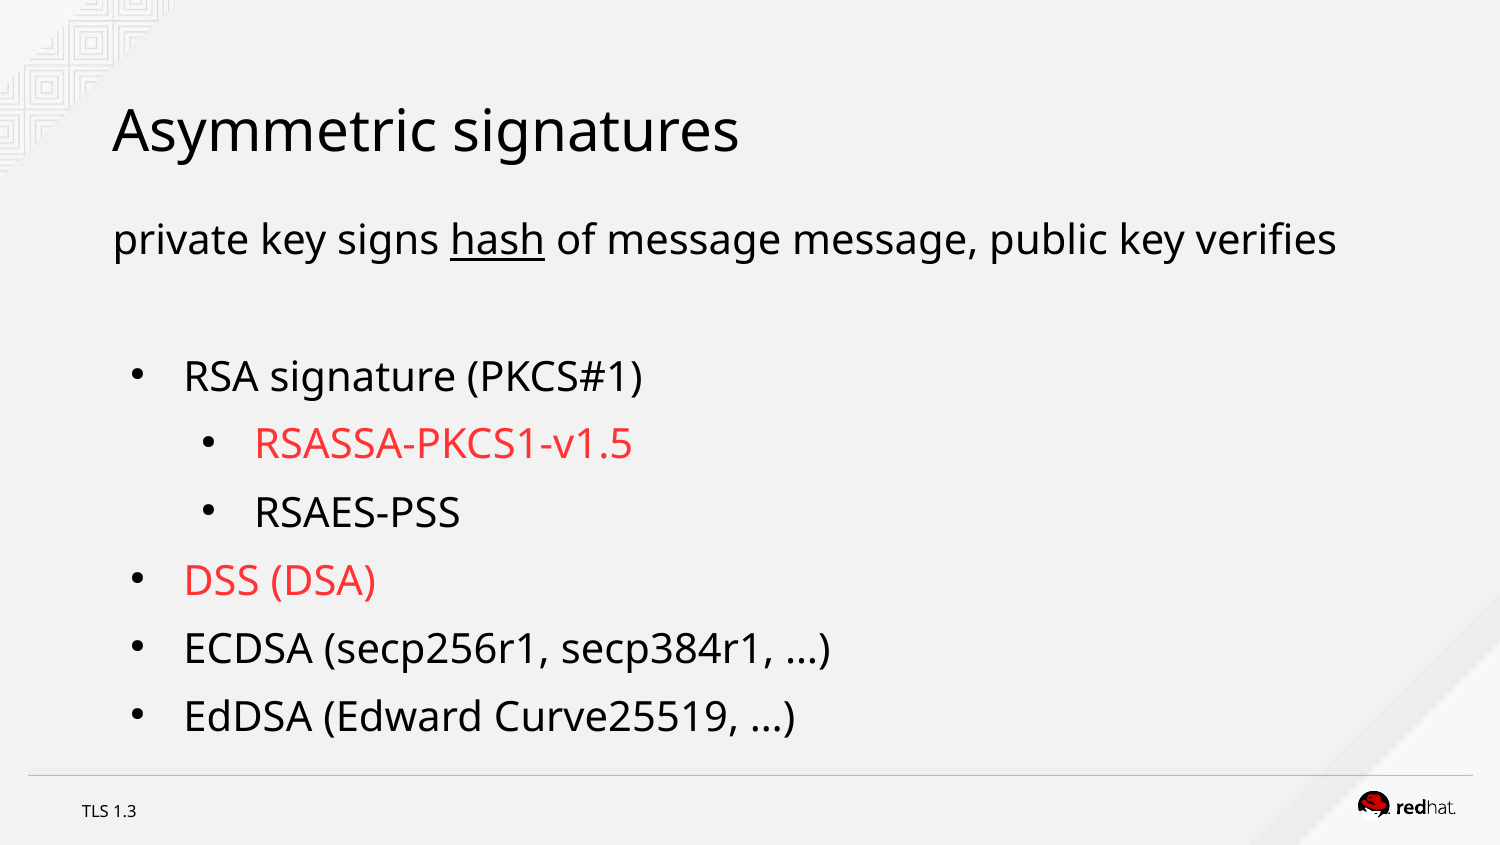

# Asymmetric signatures
private key signs hash of message message, public key verifies
RSA signature (PKCS#1)
RSASSA-PKCS1-v1.5
RSAES-PSS
DSS (DSA)
ECDSA (secp256r1, secp384r1, …)
EdDSA (Edward Curve25519, …)
TLS 1.3